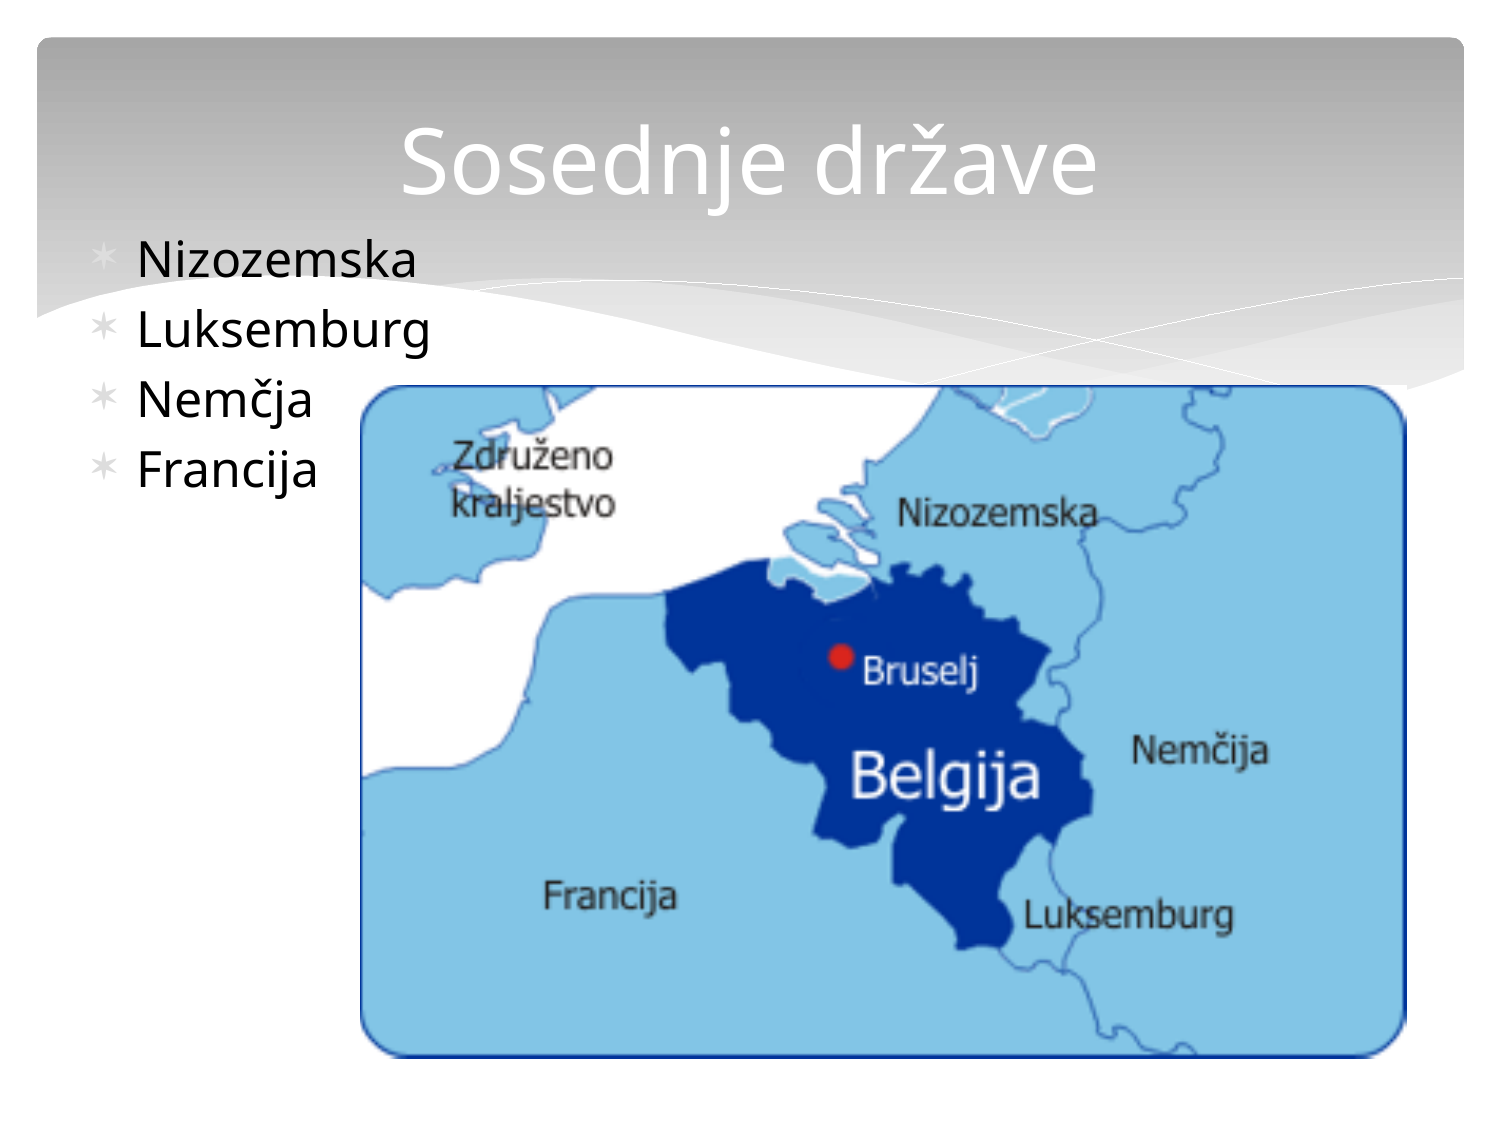

Sosednje države
# Nizozemska
Luksemburg
Nemčja
Francija